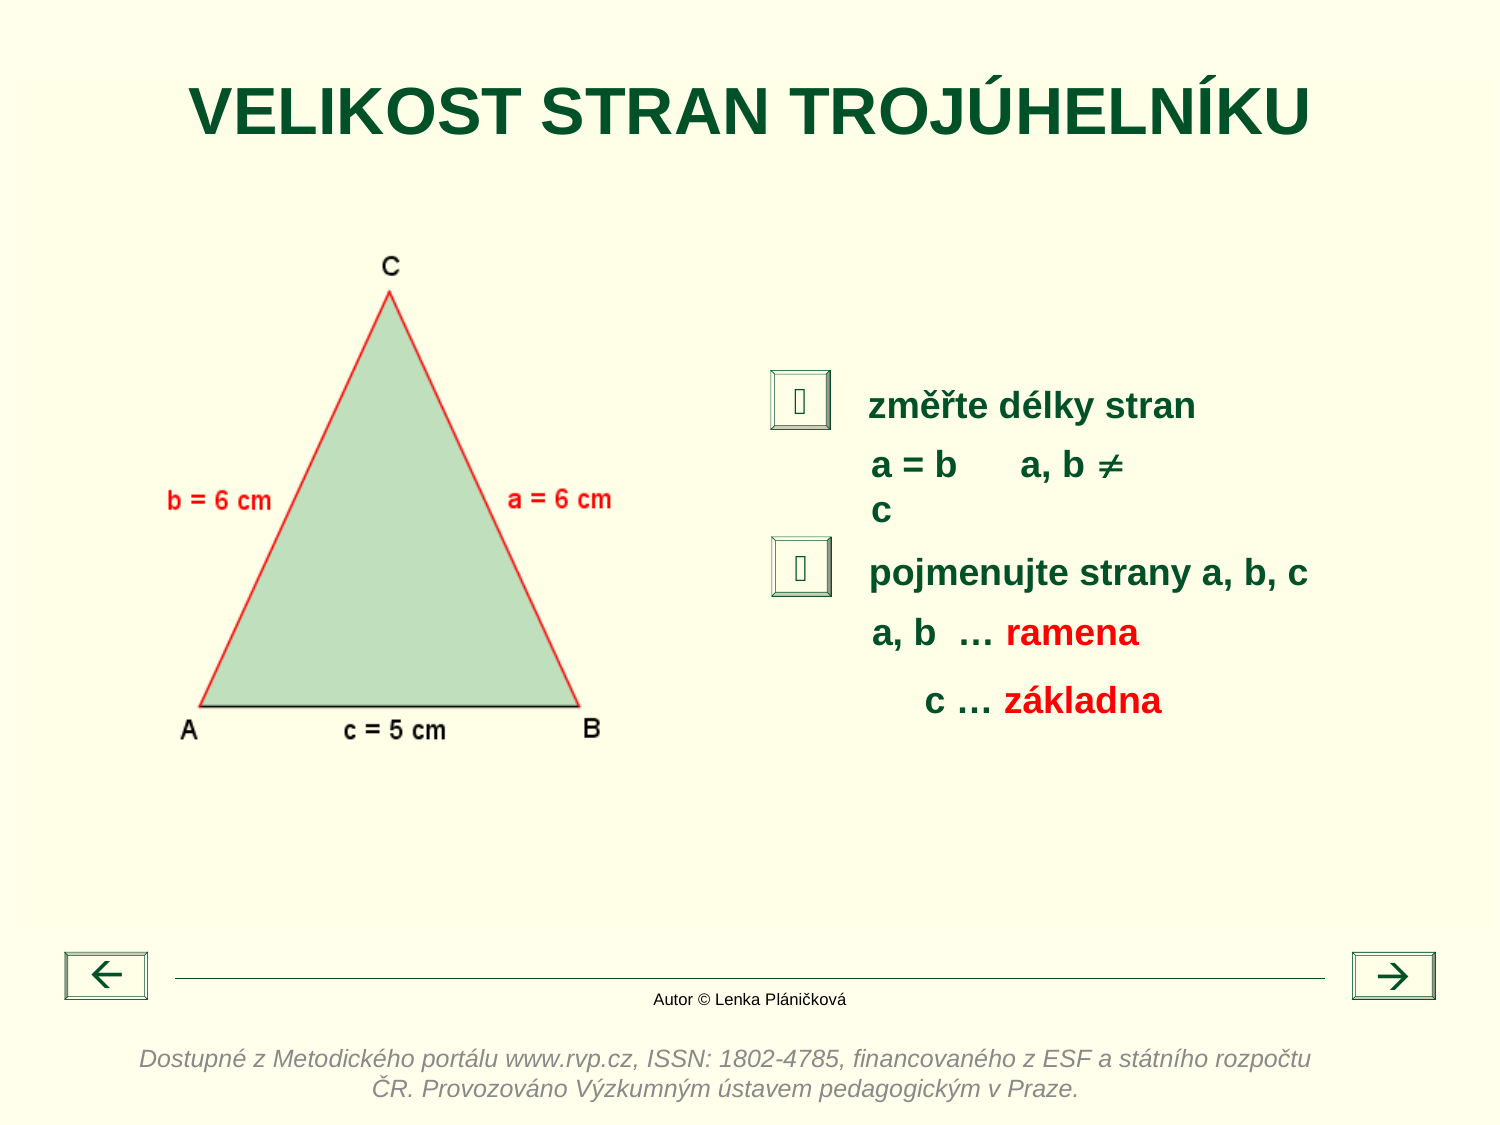

# VELIKOST STRAN TROJÚHELNÍKU

změřte délky stran
a = b a, b  c

pojmenujte strany a, b, c
a, b … ramena
 c … základna


Autor © Lenka Pláničková
Dostupné z Metodického portálu www.rvp.cz, ISSN: 1802-4785, financovaného z ESF a státního rozpočtu ČR. Provozováno Výzkumným ústavem pedagogickým v Praze.